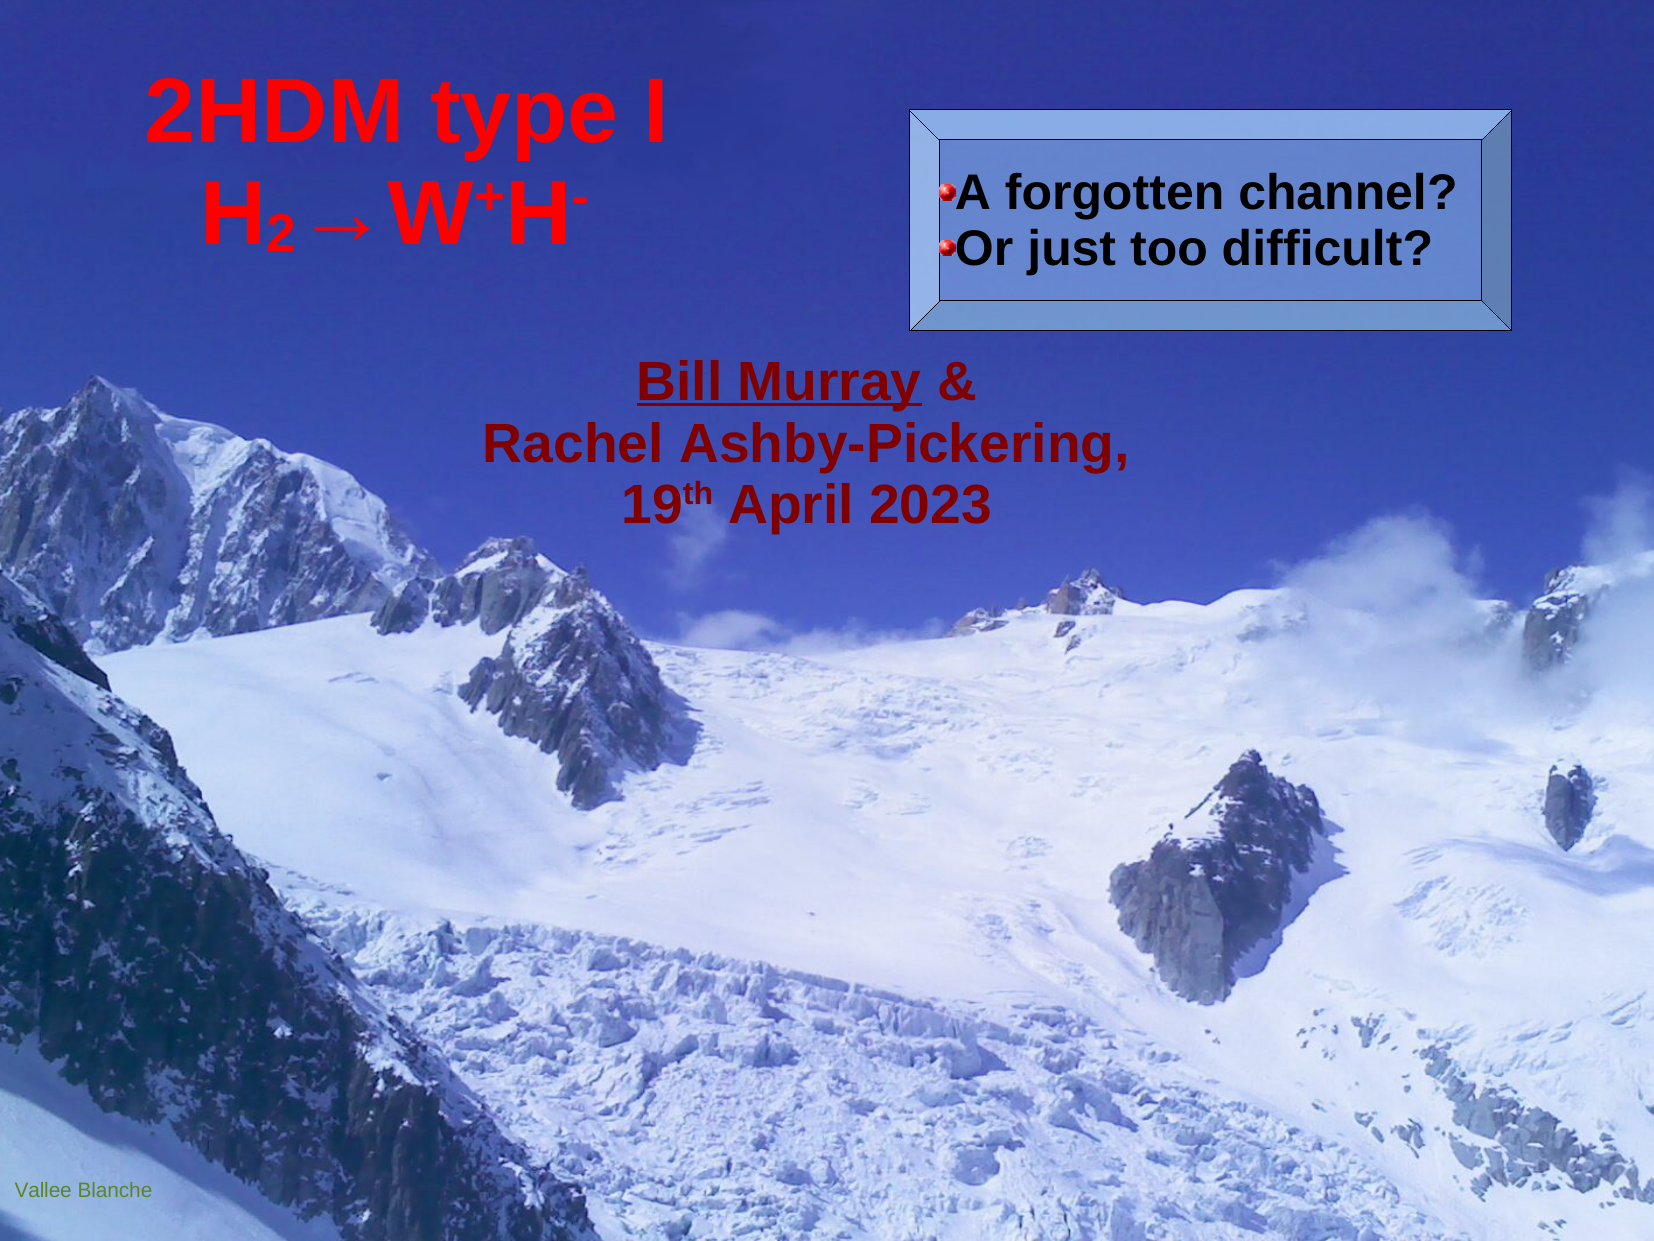

# 2HDM type I H2→W+H-
A forgotten channel?
Or just too difficult?
Bill Murray &
Rachel Ashby-Pickering,
19th April 2023
Vallee Blanche